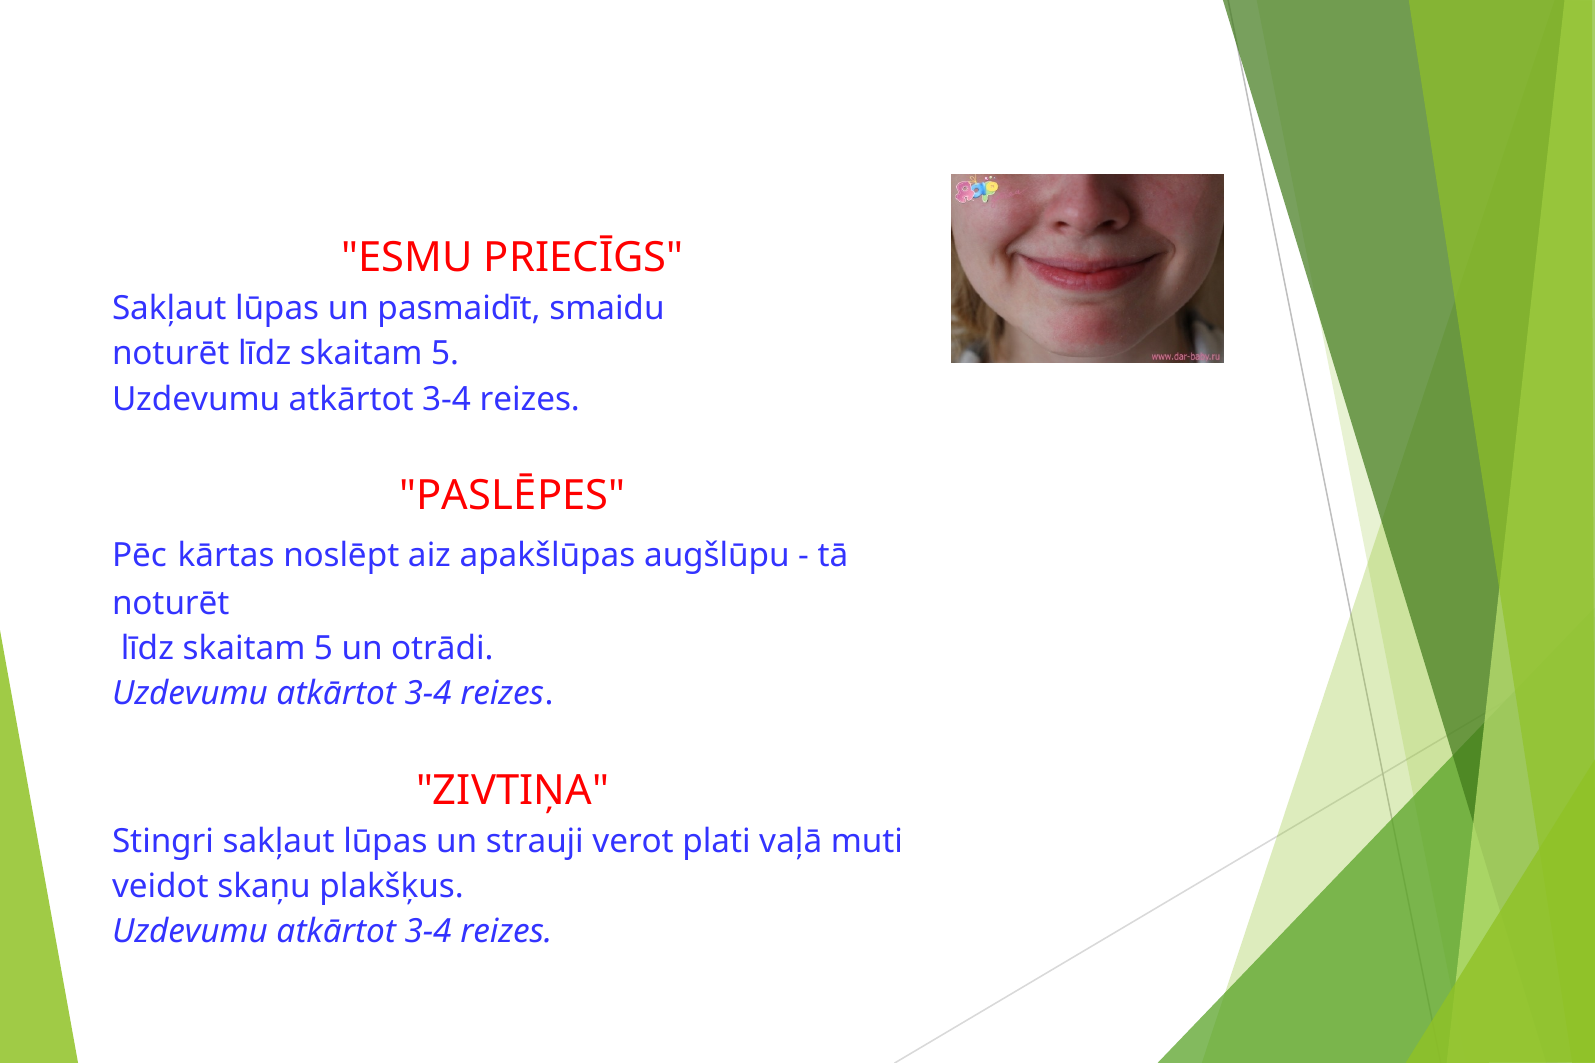

"ESMU PRIECĪGS"
Sakļaut lūpas un pasmaidīt, smaidu
noturēt līdz skaitam 5.
Uzdevumu atkārtot 3-4 reizes.
"PASLĒPES"
Pēc kārtas noslēpt aiz apakšlūpas augšlūpu - tā noturēt
 līdz skaitam 5 un otrādi.
Uzdevumu atkārtot 3-4 reizes.
"ZIVTIŅA"
Stingri sakļaut lūpas un strauji verot plati vaļā muti
veidot skaņu plakšķus.
Uzdevumu atkārtot 3-4 reizes.